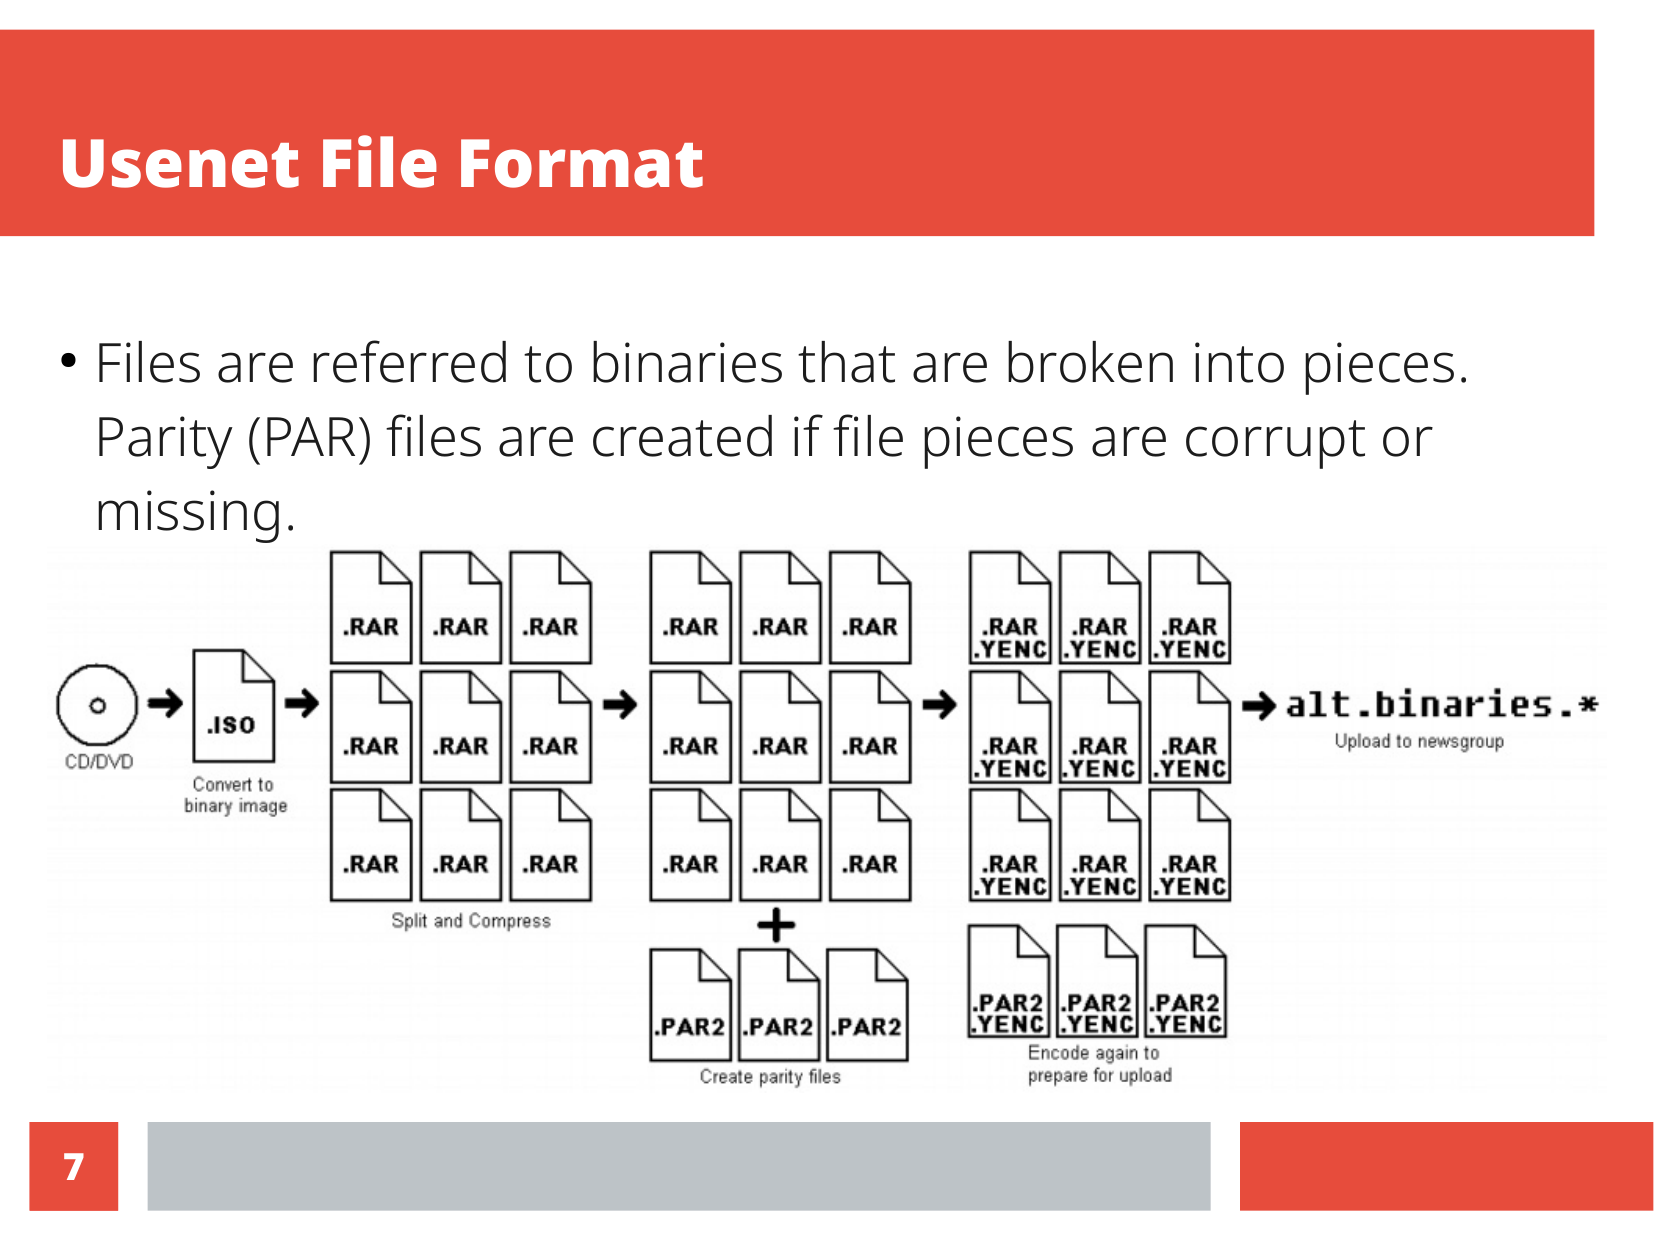

# Usenet File Format
Files are referred to binaries that are broken into pieces. Parity (PAR) files are created if file pieces are corrupt or missing.
7